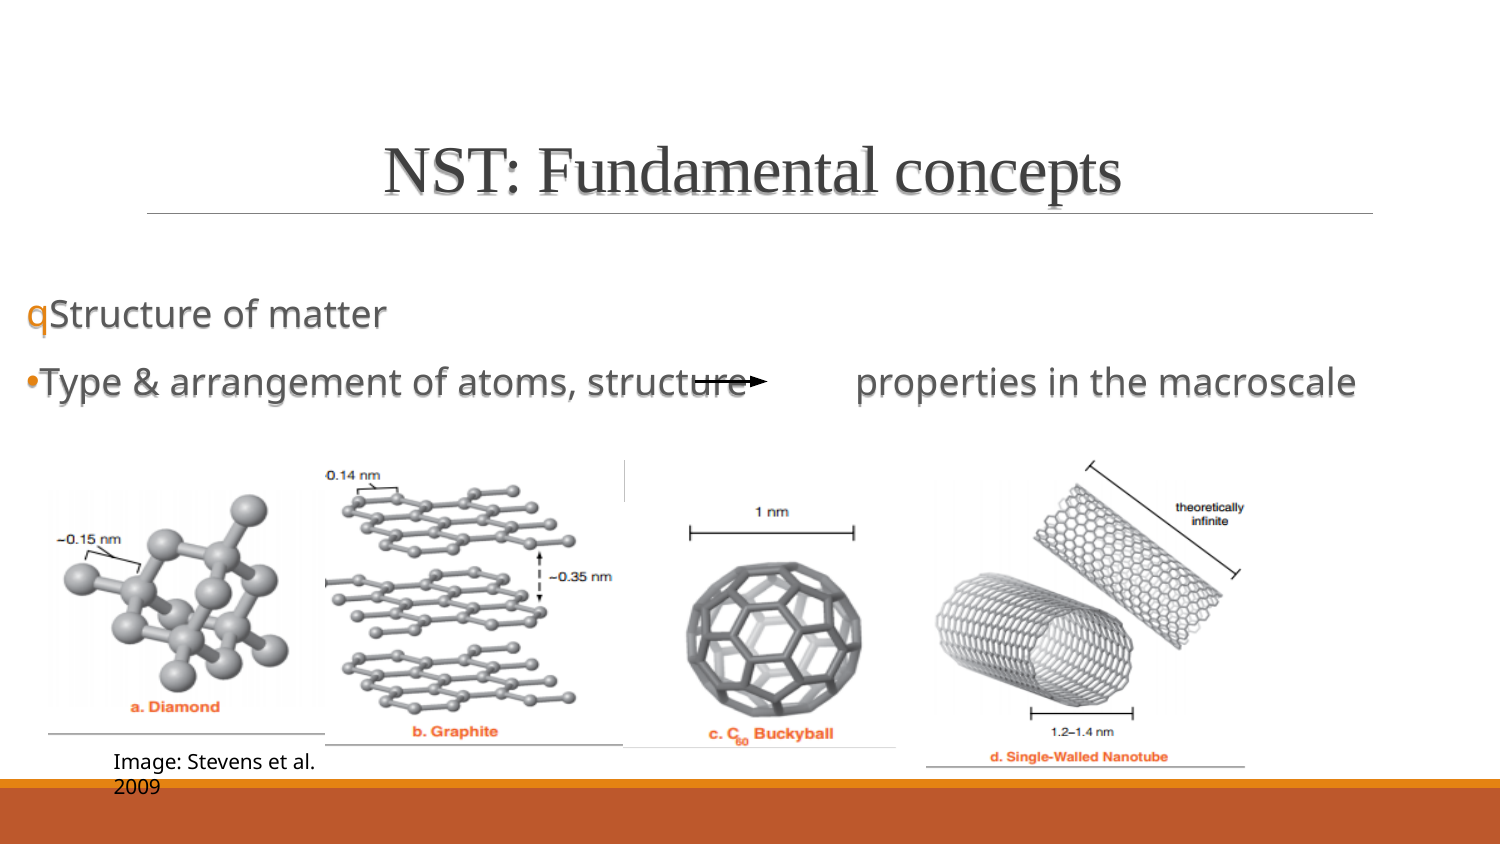

# NST: Fundamental concepts
Structure of matter
Type & arrangement of atoms, structure properties in the macroscale
Image: Stevens et al. 2009